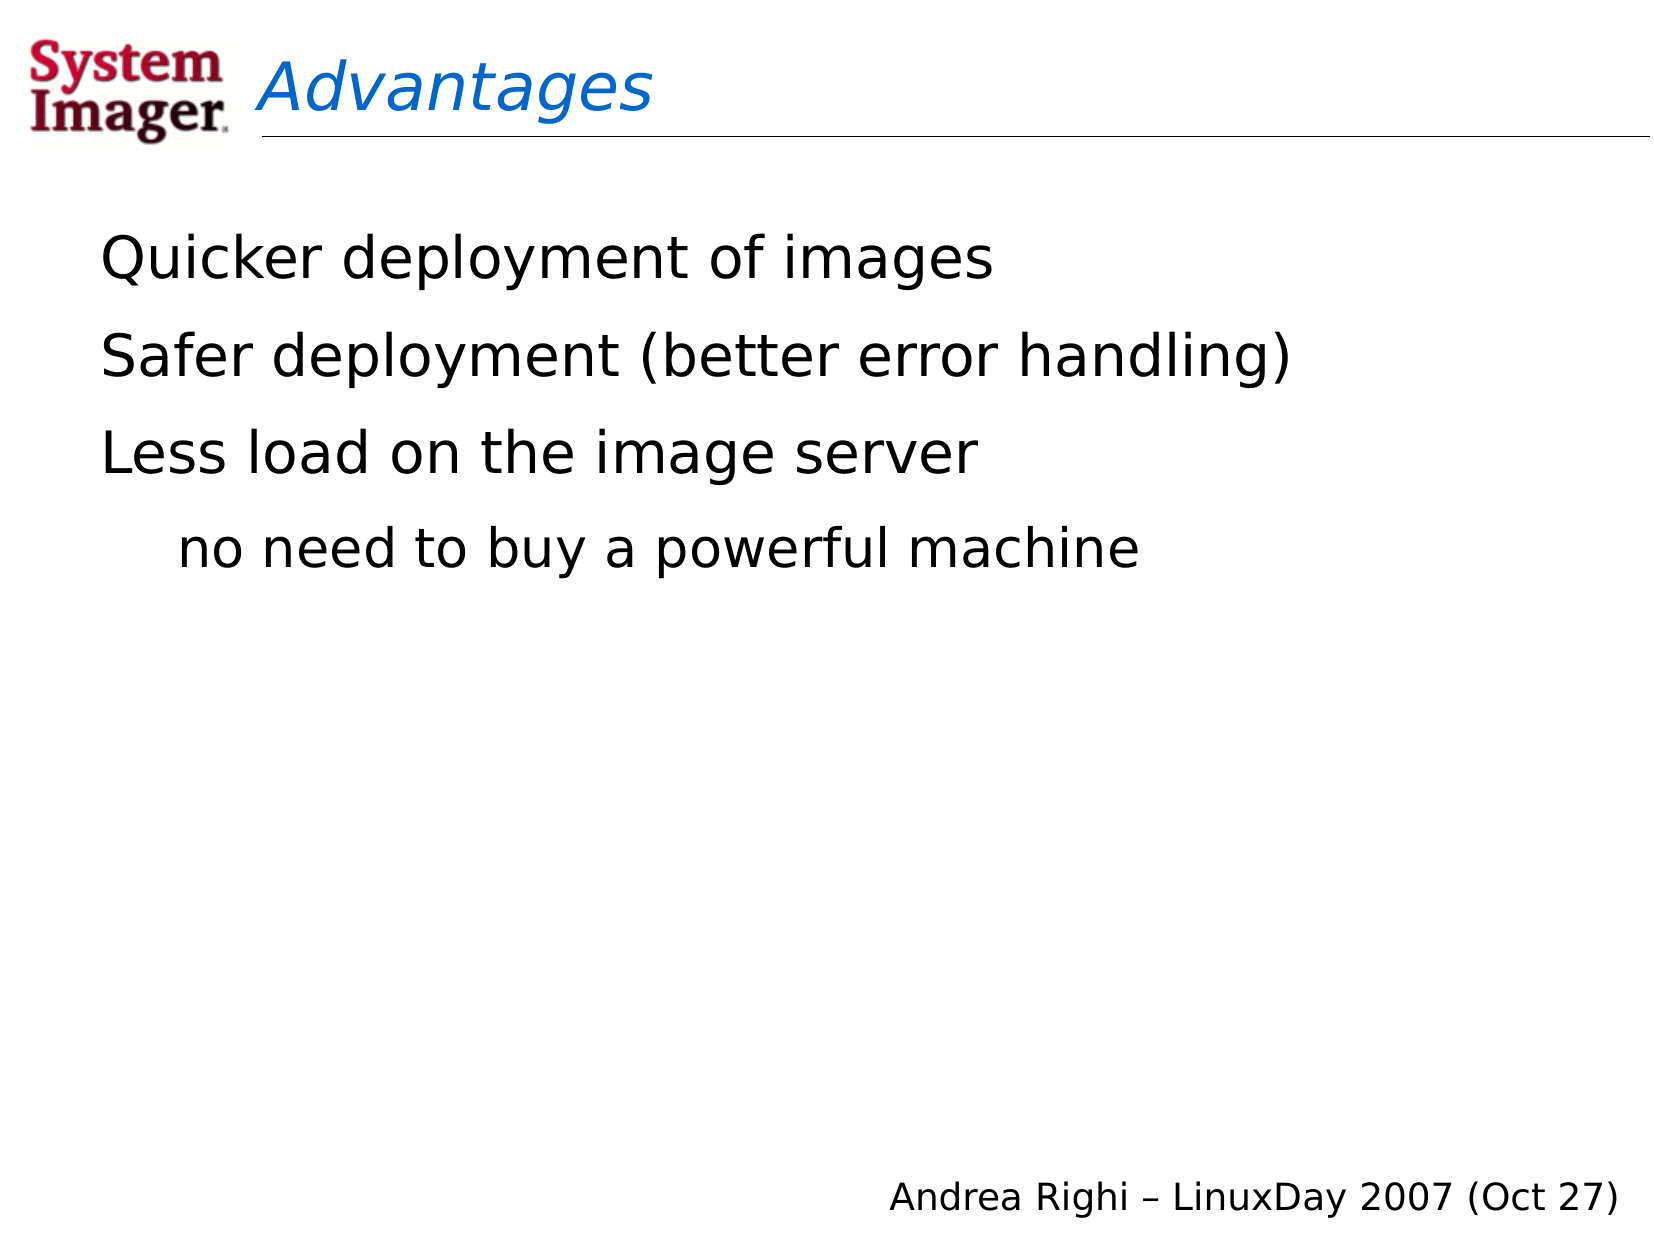

# Advantages
Quicker deployment of images
Safer deployment (better error handling)
Less load on the image server
no need to buy a powerful machine